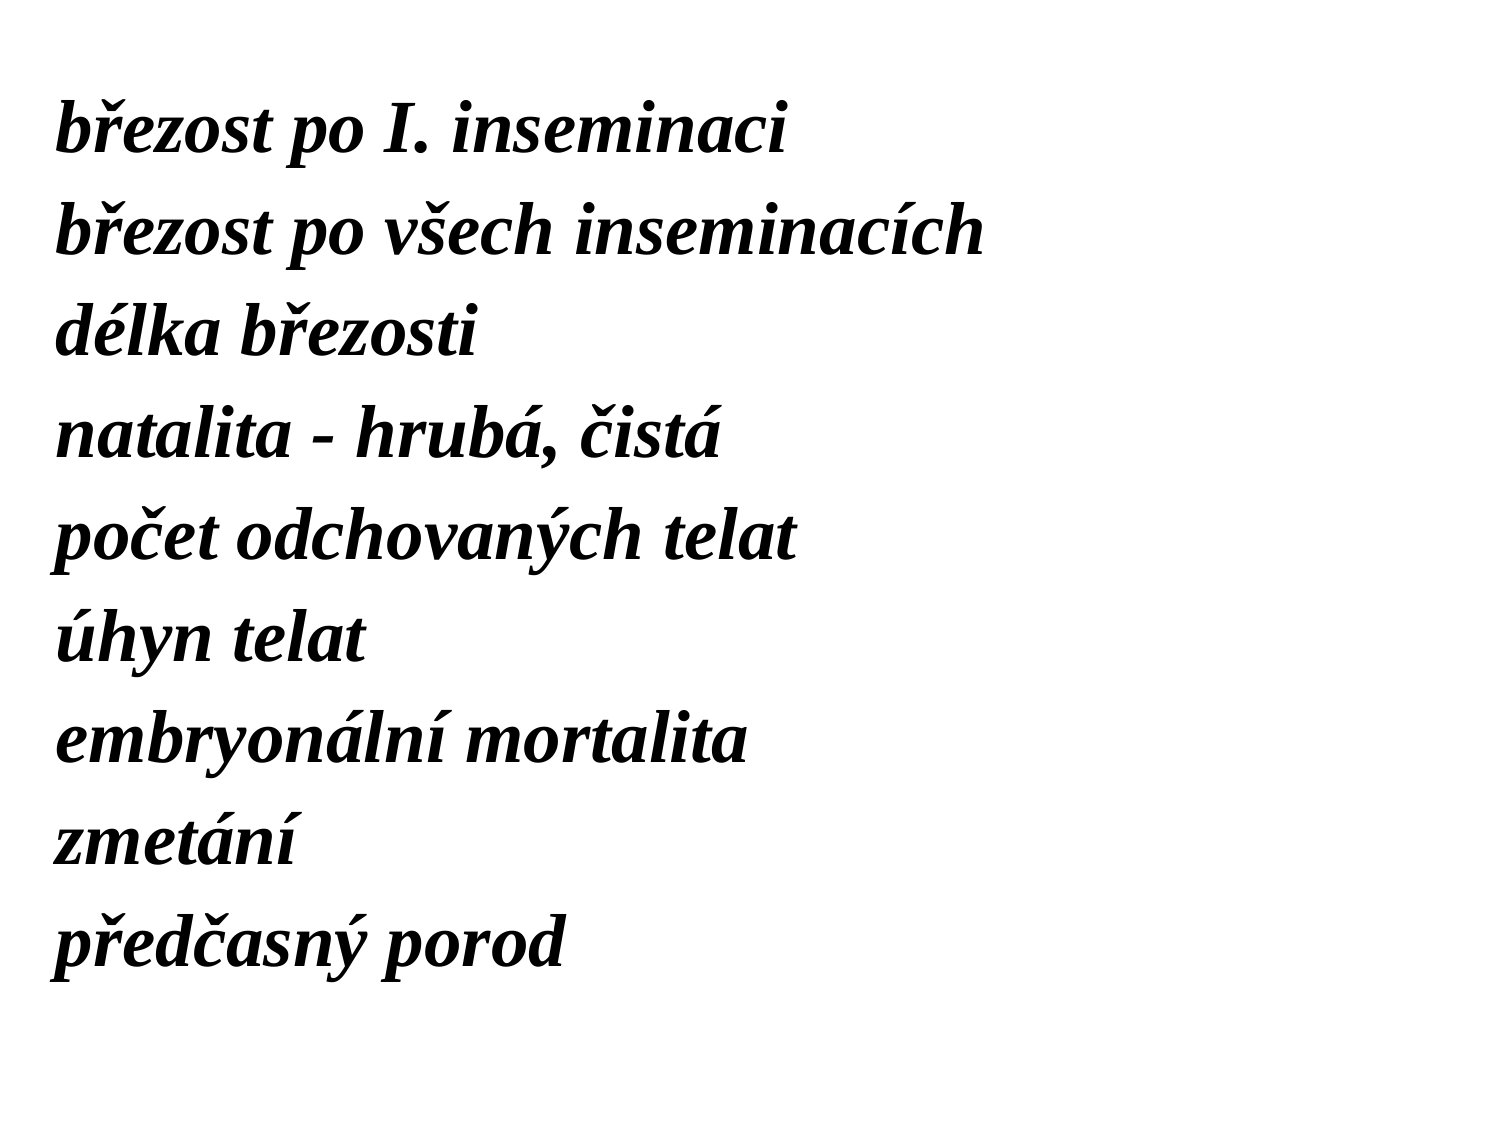

# březost po I. inseminaci
březost po všech inseminacích
délka březosti
natalita - hrubá, čistá
počet odchovaných telat
úhyn telat
embryonální mortalita
zmetání
předčasný porod